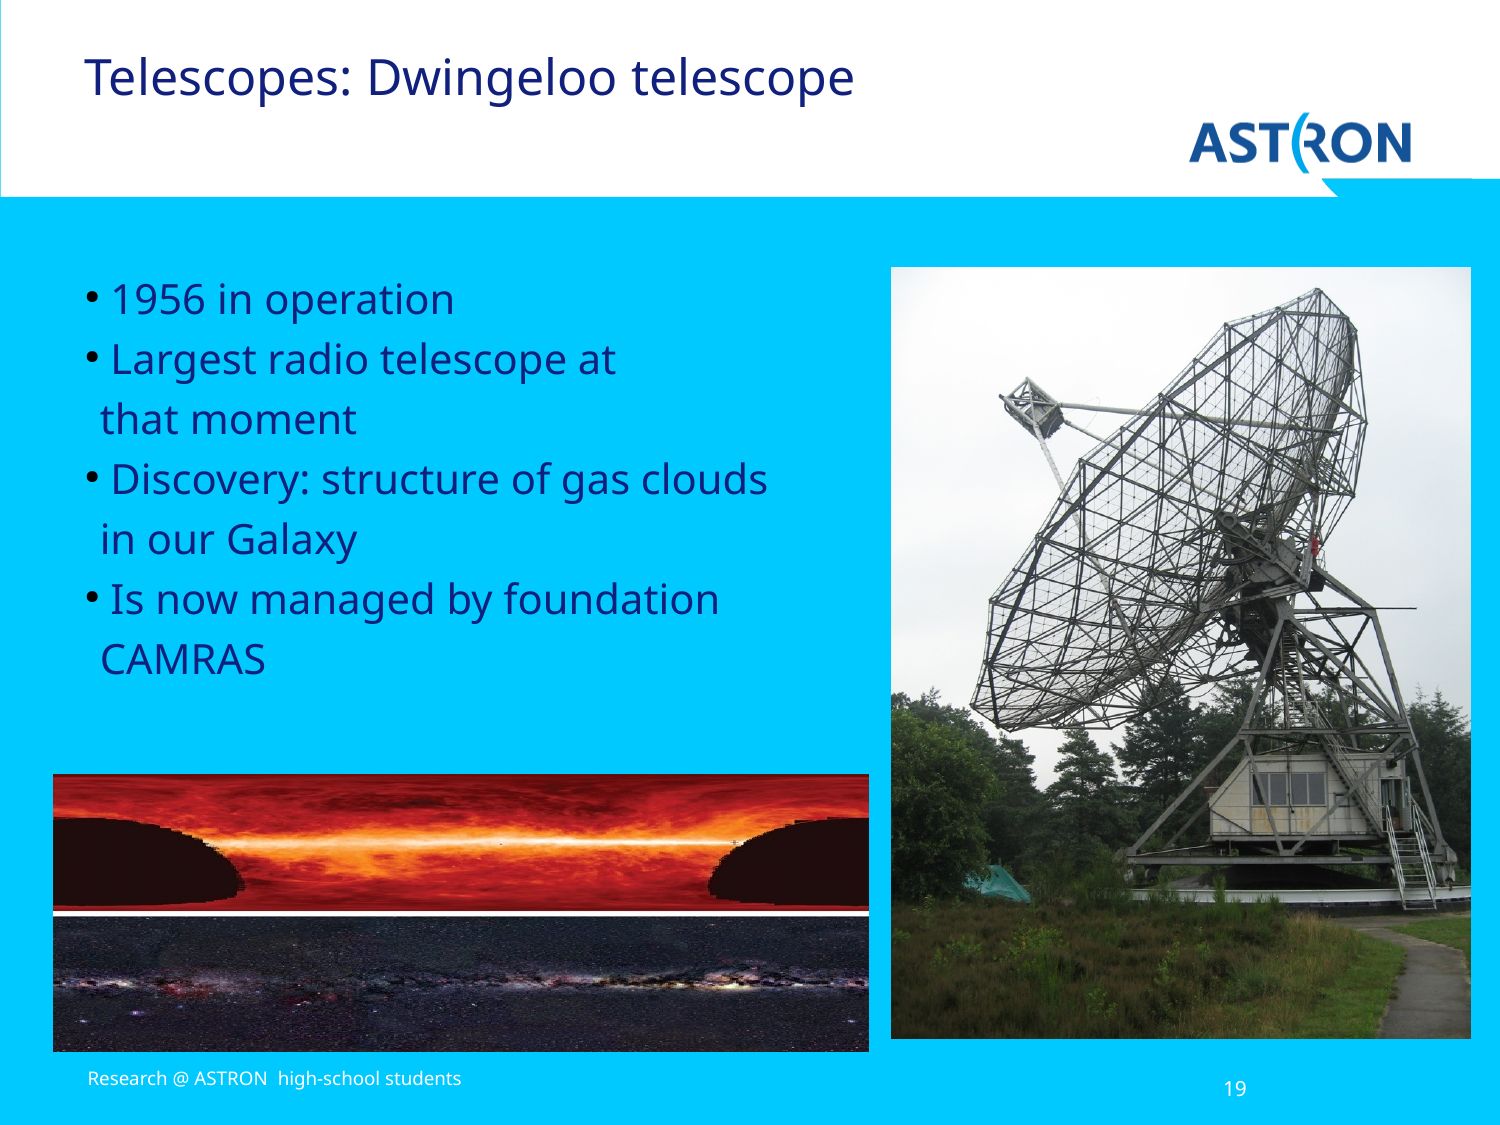

Telescopes: Dwingeloo telescope
 1956 in operation
 Largest radio telescope at
that moment
 Discovery: structure of gas clouds
in our Galaxy
 Is now managed by foundation
CAMRAS
Research @ ASTRON high-school students